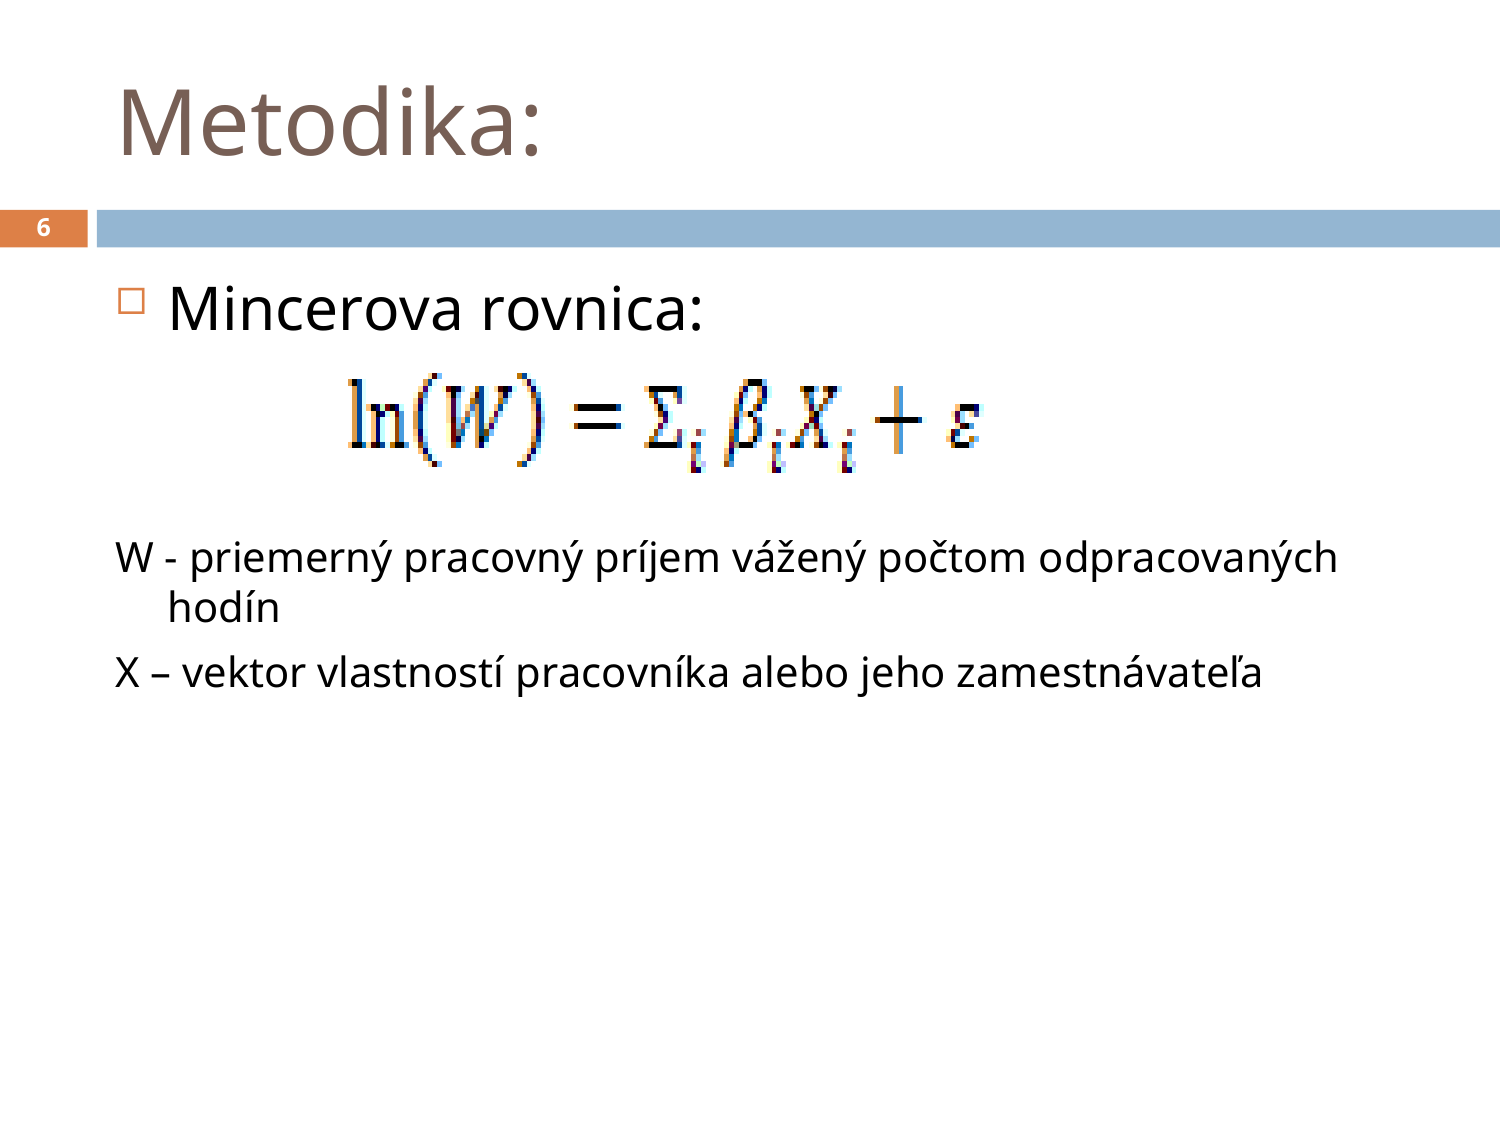

# Metodika:
Mincerova rovnica:
W - priemerný pracovný príjem vážený počtom odpracovaných hodín
X – vektor vlastností pracovníka alebo jeho zamestnávateľa